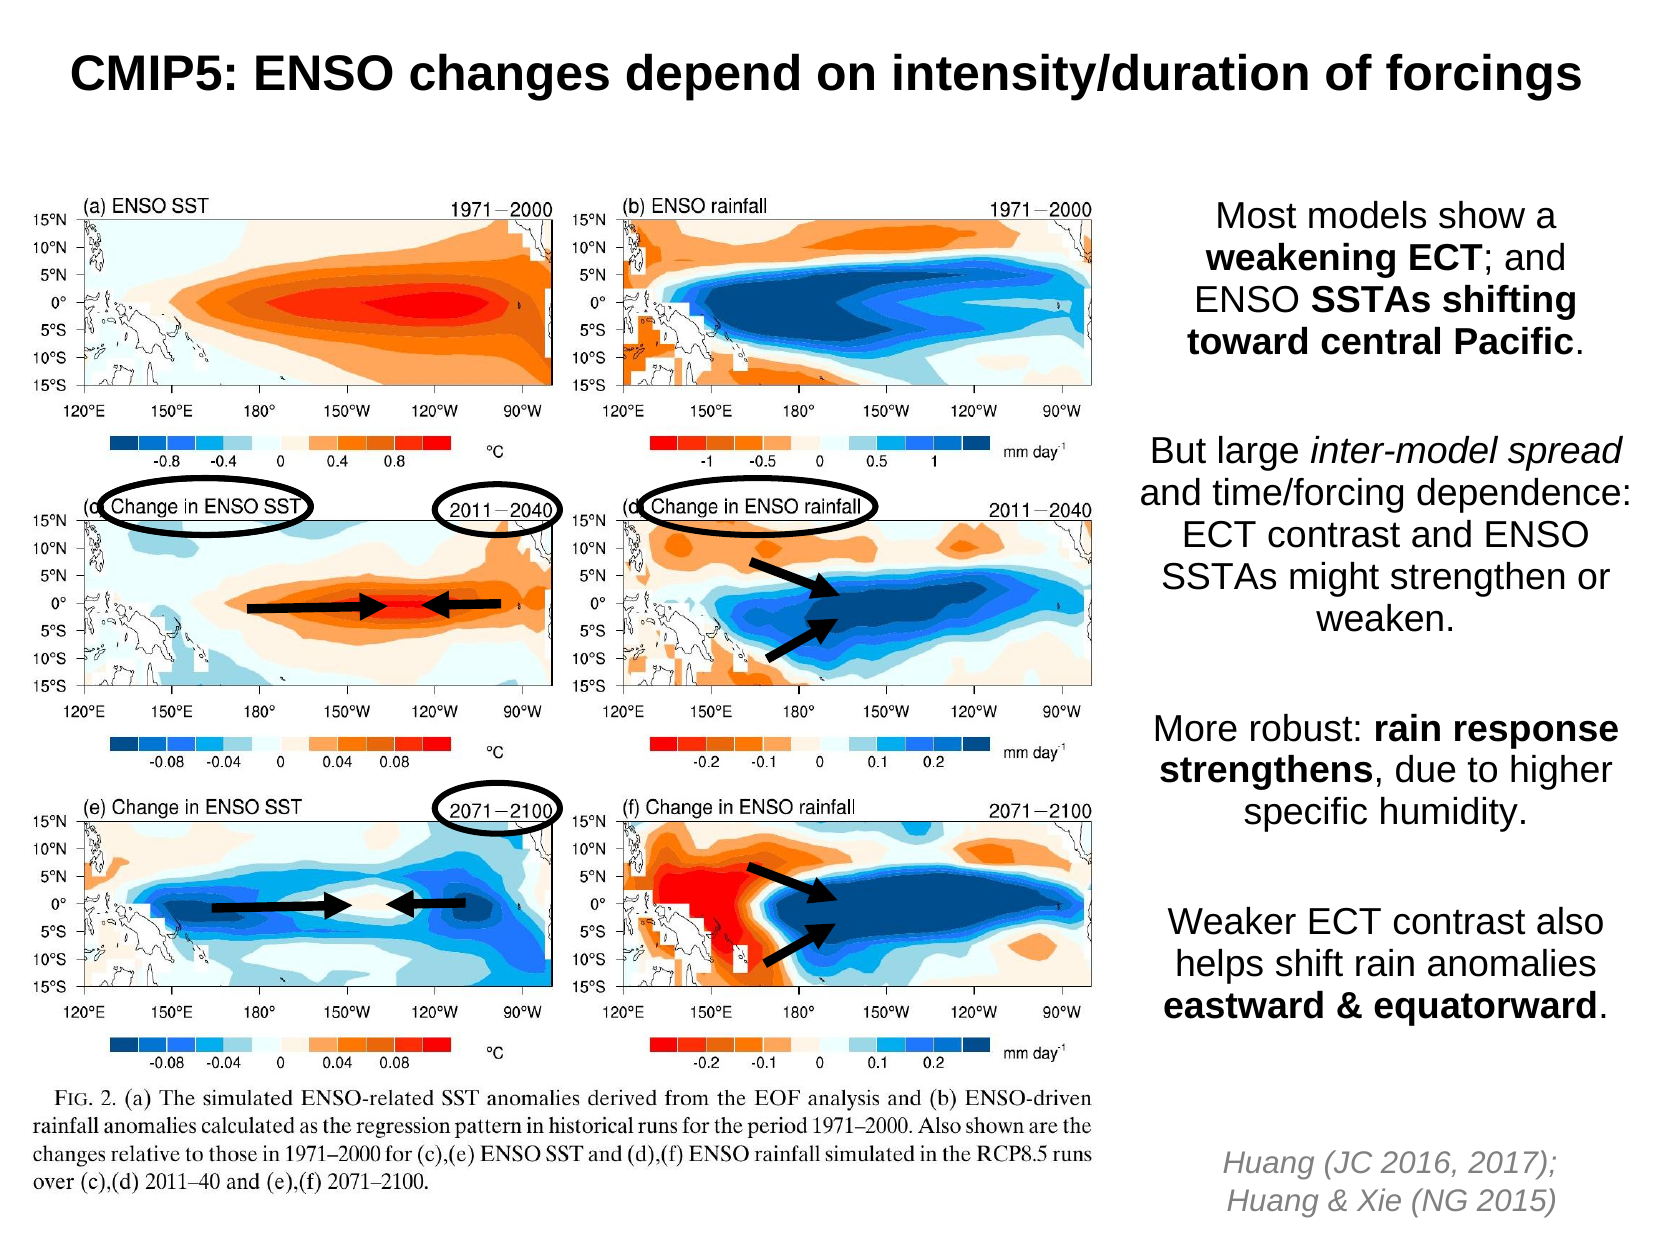

CMIP5: ENSO changes depend on intensity/duration of forcings
Most models show a weakening ECT; and
ENSO SSTAs shifting
toward central Pacific.
But large inter-model spread and time/forcing dependence: ECT contrast and ENSO SSTAs might strengthen or weaken.
More robust: rain response strengthens, due to higher specific humidity.
Weaker ECT contrast also helps shift rain anomalies eastward & equatorward.
Huang (JC 2016, 2017);
Huang & Xie (NG 2015)